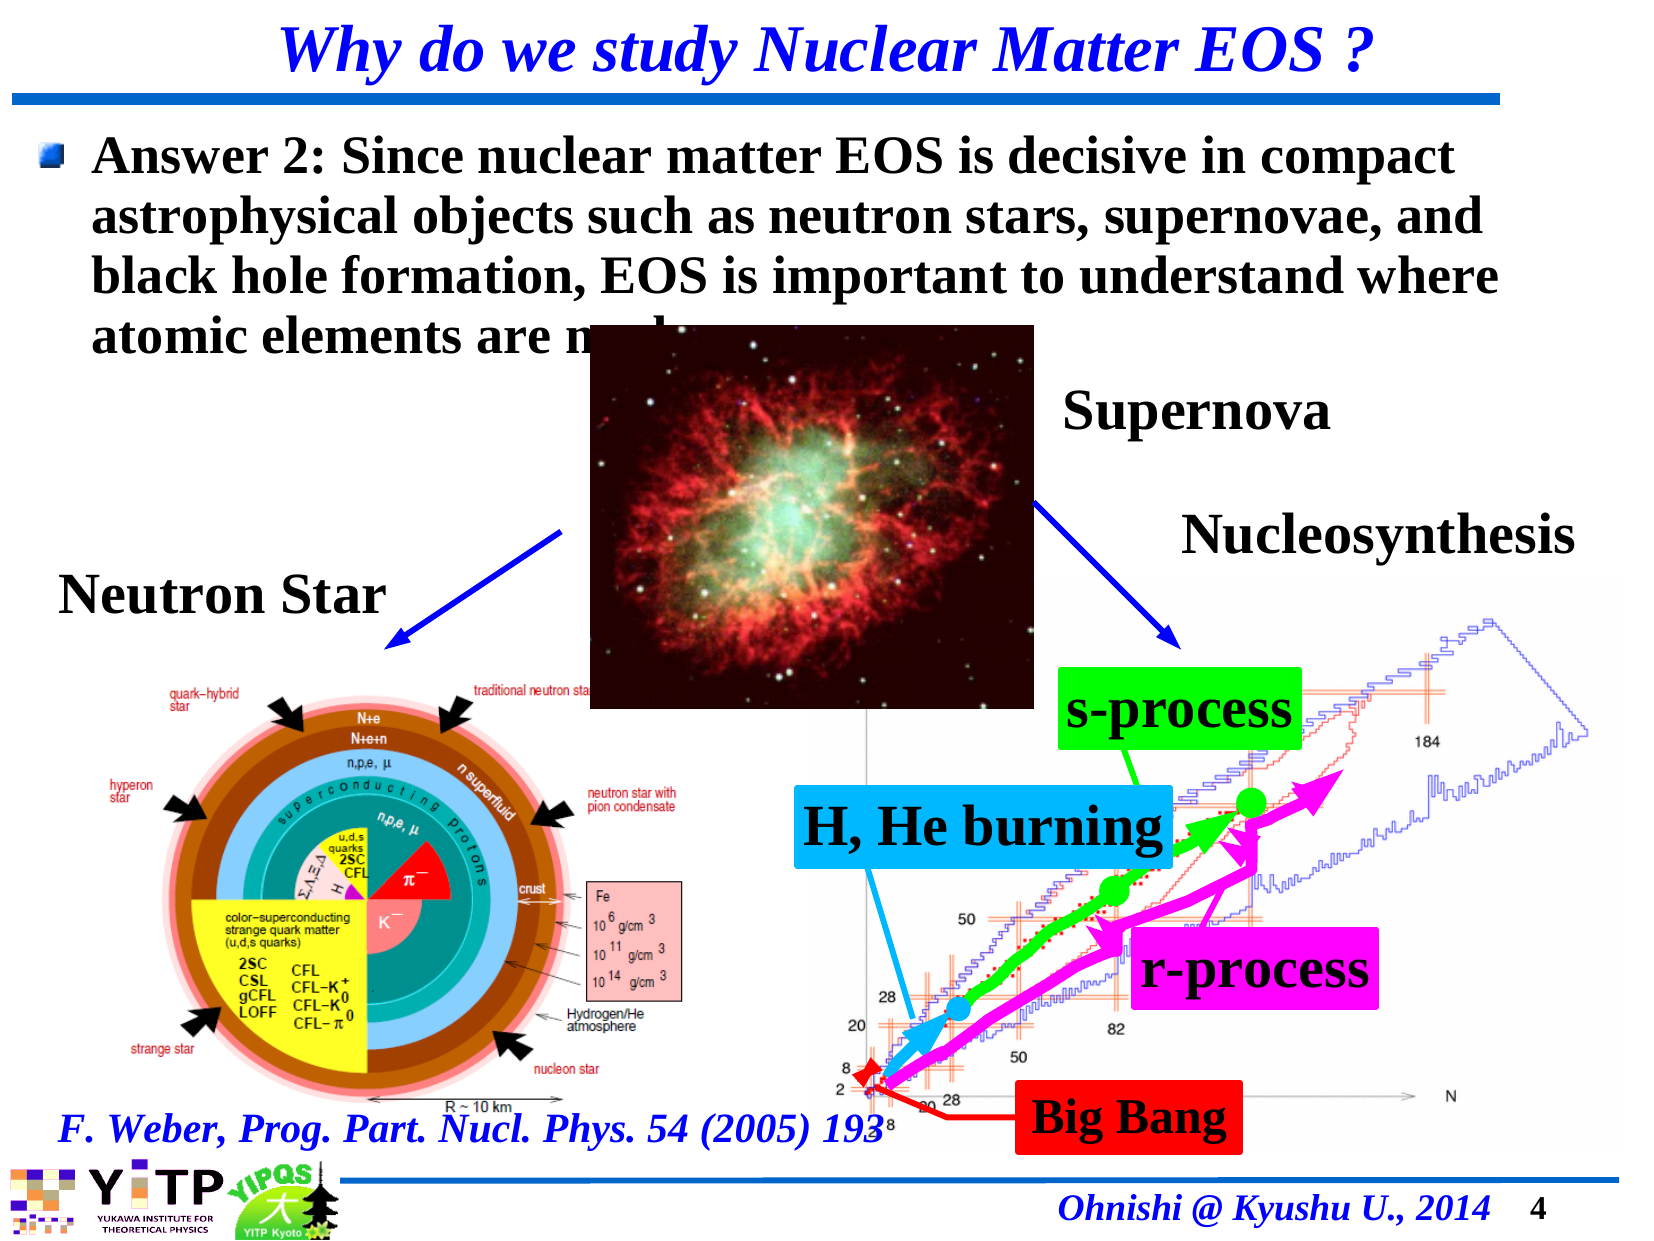

# Why do we study Nuclear Matter EOS ?
Answer 2: Since nuclear matter EOS is decisive in compact astrophysical objects such as neutron stars, supernovae, and black hole formation, EOS is important to understand where atomic elements are made.
Supernova
Nucleosynthesis
Neutron Star
F. Weber, Prog. Part. Nucl. Phys. 54 (2005) 193